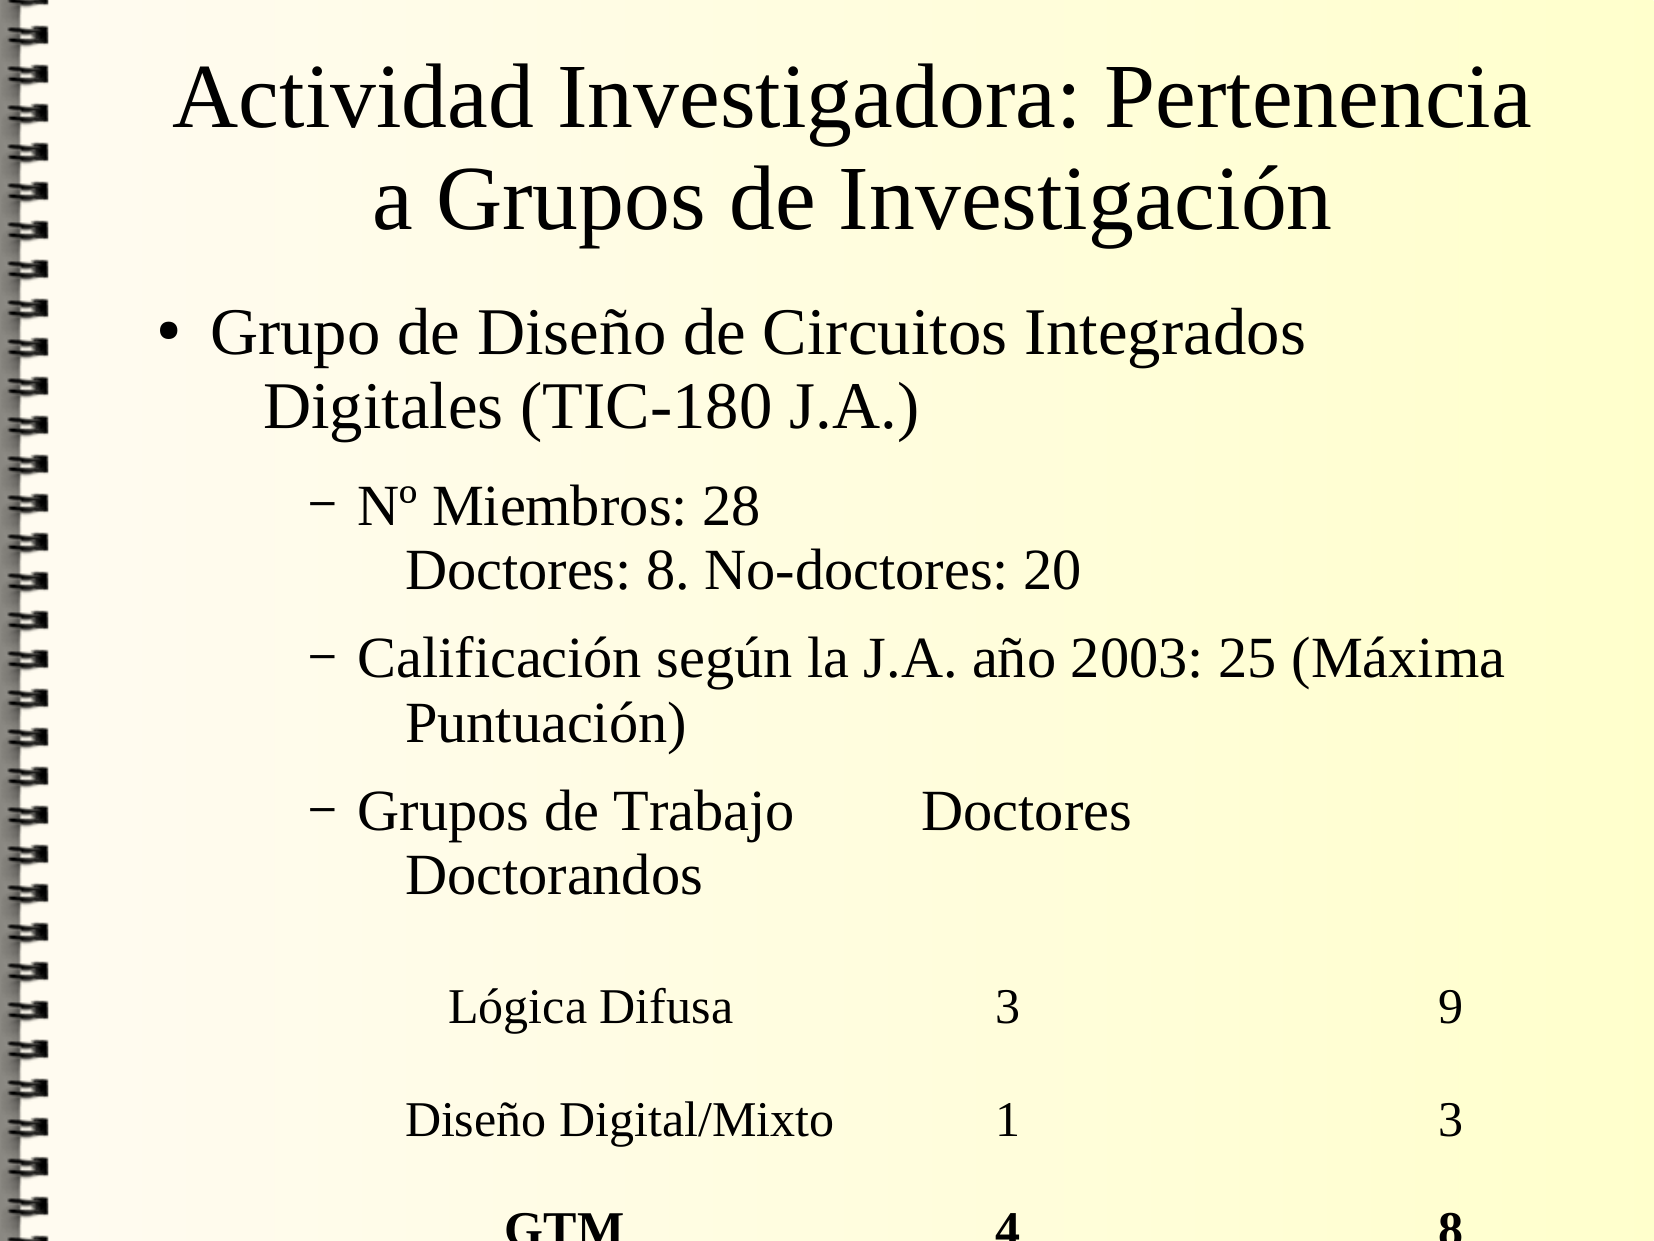

# Actividad Investigadora: Pertenencia a Grupos de Investigación
Grupo de Diseño de Circuitos Integrados Digitales (TIC-180 J.A.)
Nº Miembros: 28
Doctores: 8. No-doctores: 20
Calificación según la J.A. año 2003: 25 (Máxima Puntuación)
Grupos de Trabajo		Doctores			Doctorandos
 Lógica Difusa				3						9
Diseño Digital/Mixto			1						3
 GTM						4						8